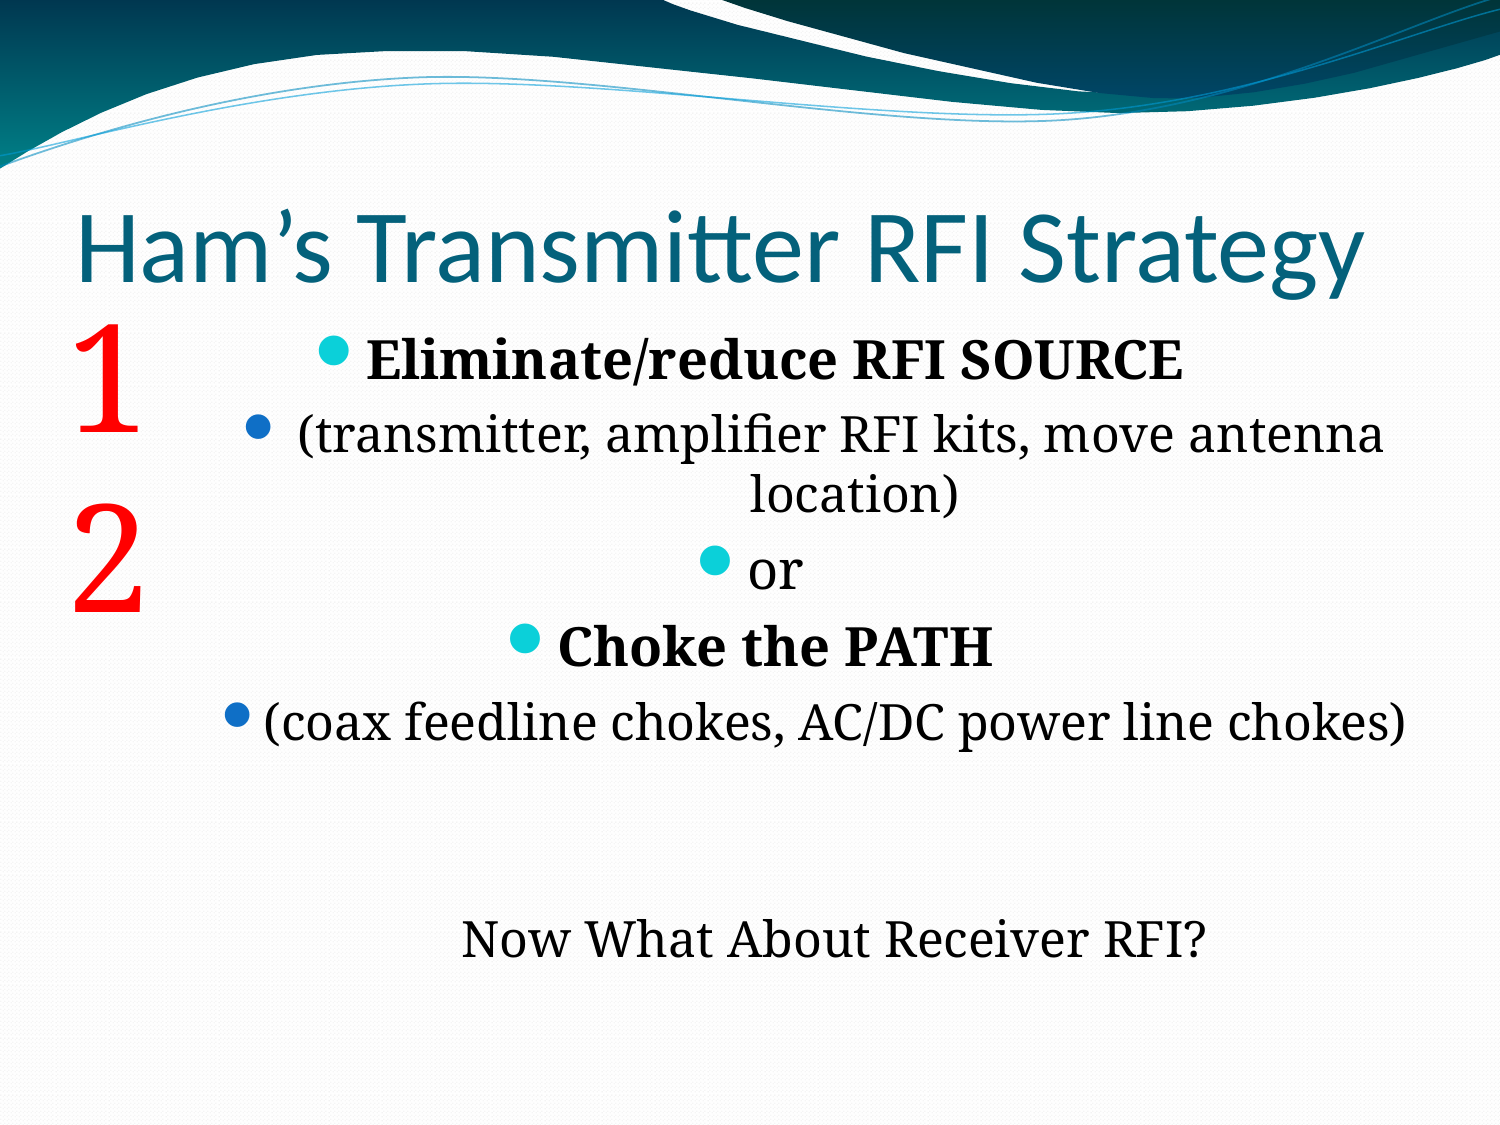

# Ham’s Transmitter RFI Strategy
1
2
Eliminate/reduce RFI SOURCE
 (transmitter, amplifier RFI kits, move antenna location)
or
Choke the PATH
(coax feedline chokes, AC/DC power line chokes)
Now What About Receiver RFI?